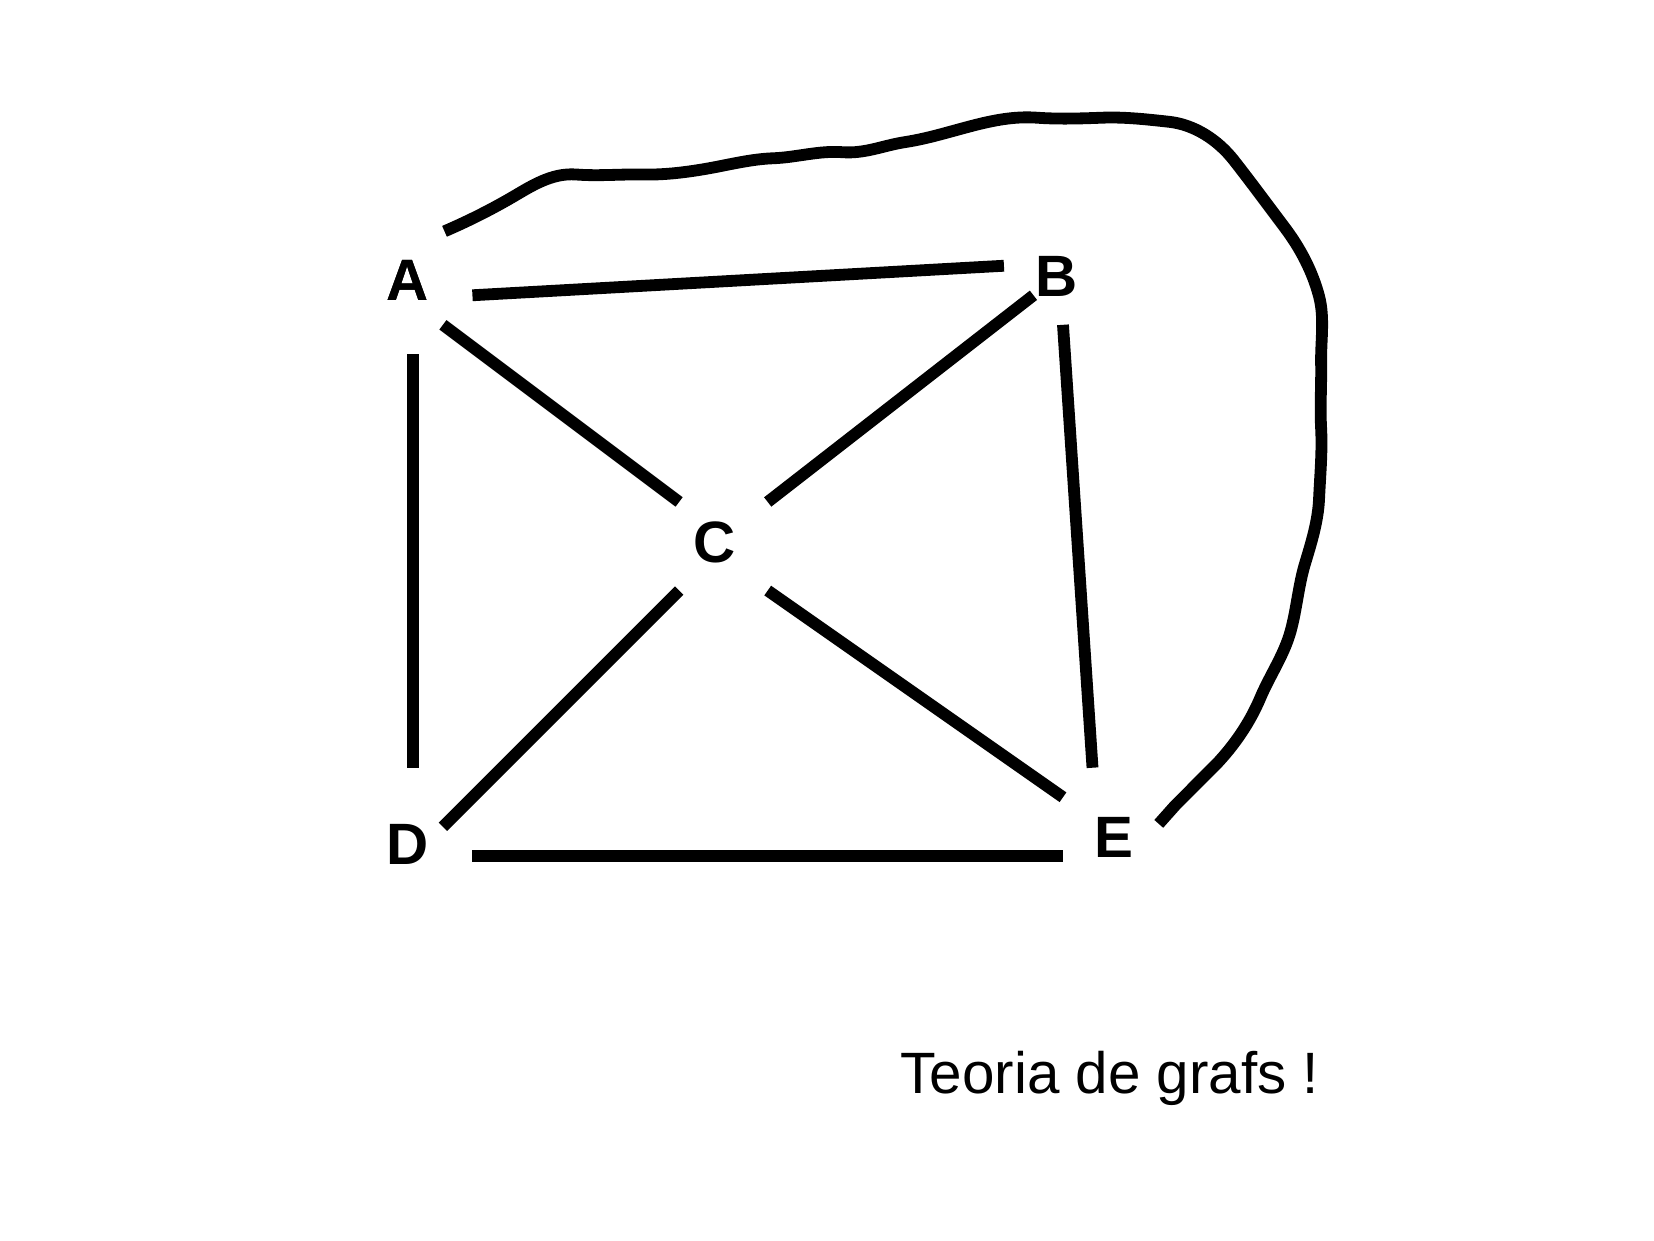

B
A
A
C
E
D
Teoria de grafs !